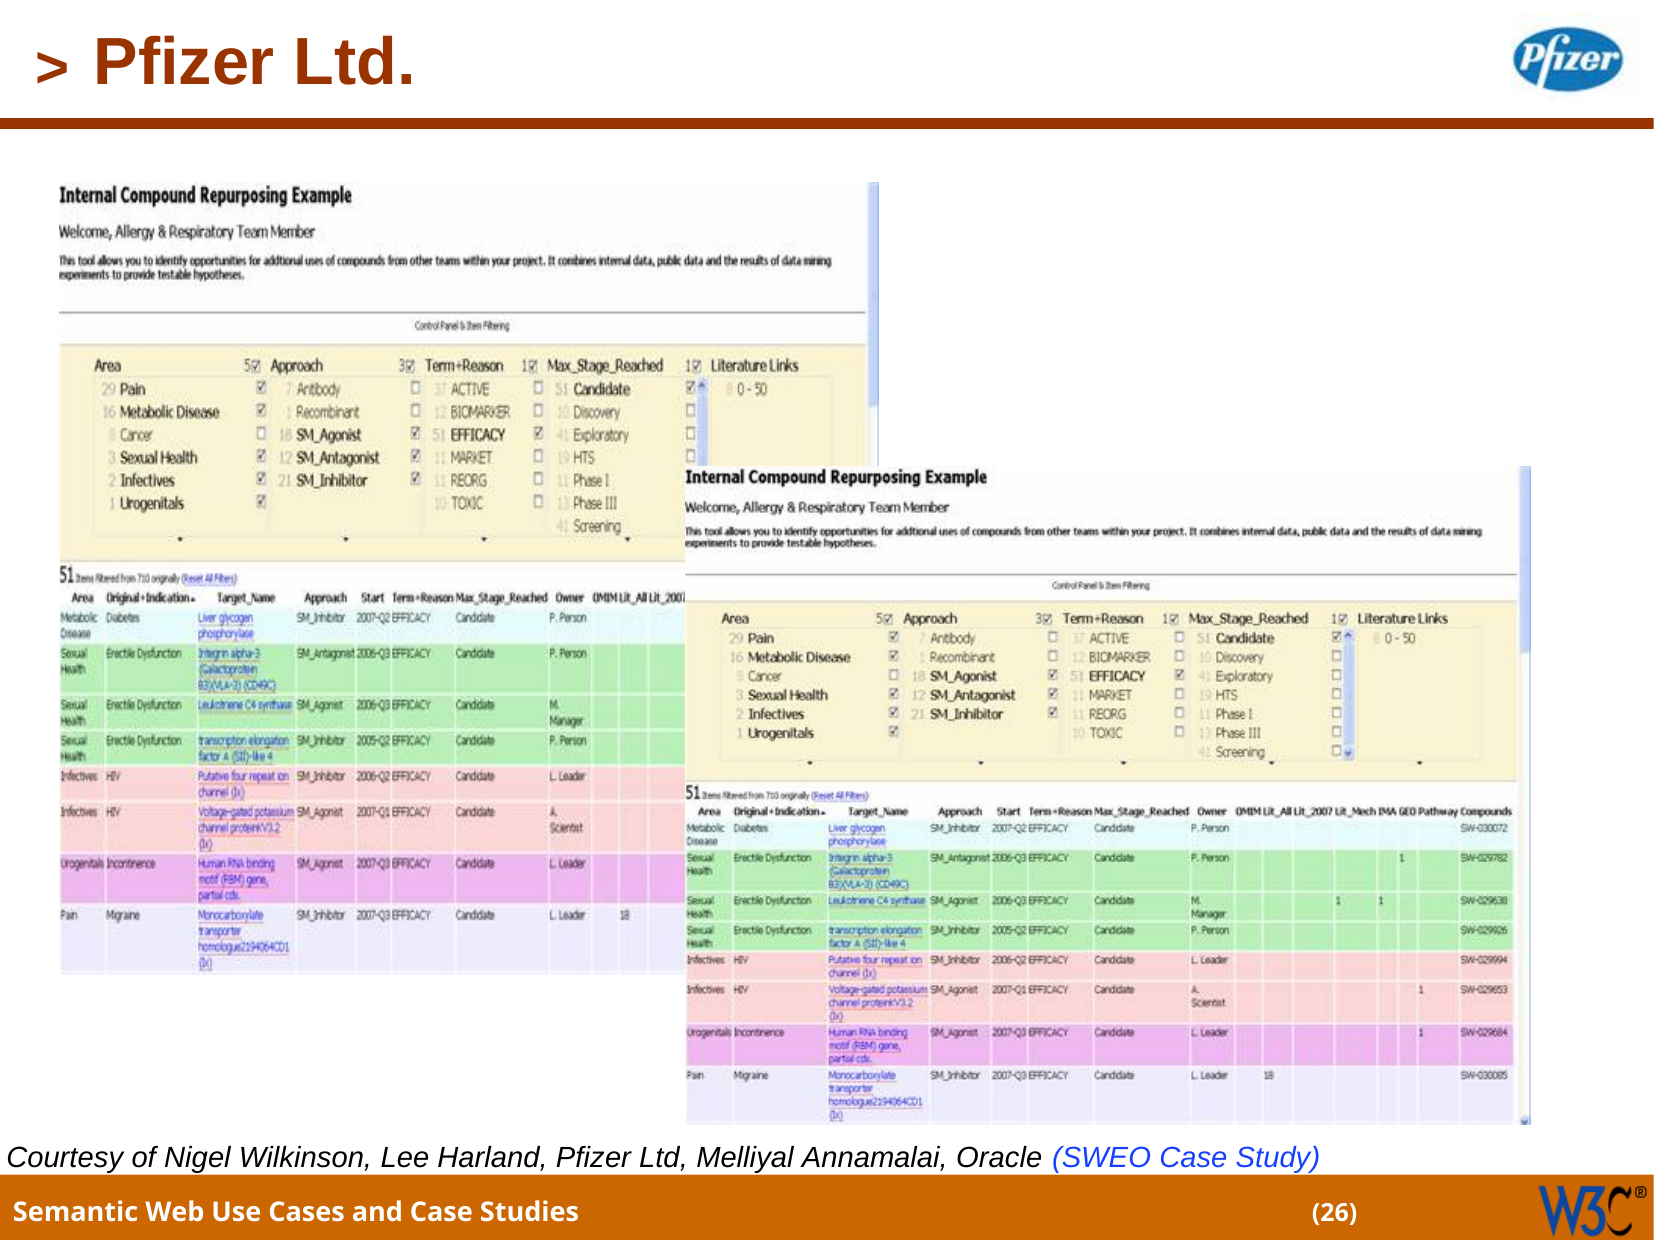

# Pfizer Ltd.
Courtesy of Nigel Wilkinson, Lee Harland, Pfizer Ltd, Melliyal Annamalai, Oracle (SWEO Case Study)